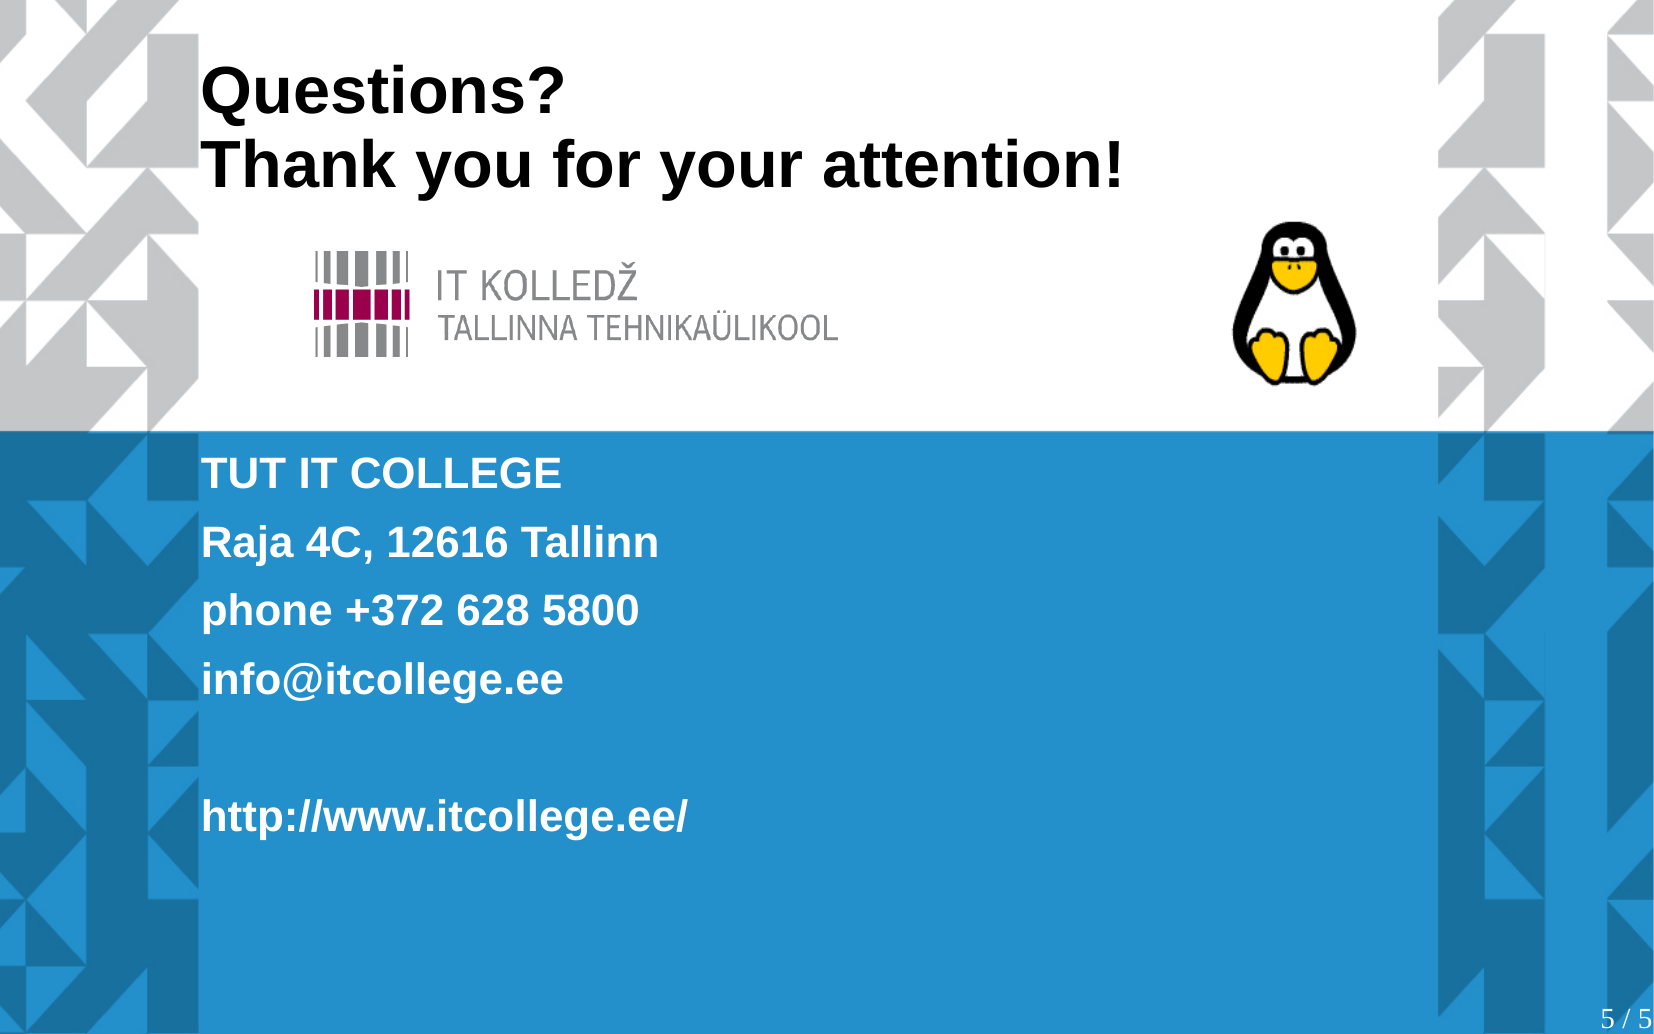

# Questions? Thank you for your attention!
TUT IT COLLEGE
Raja 4C, 12616 Tallinn
phone +372 628 5800
info@itcollege.ee
http://www.itcollege.ee/
5